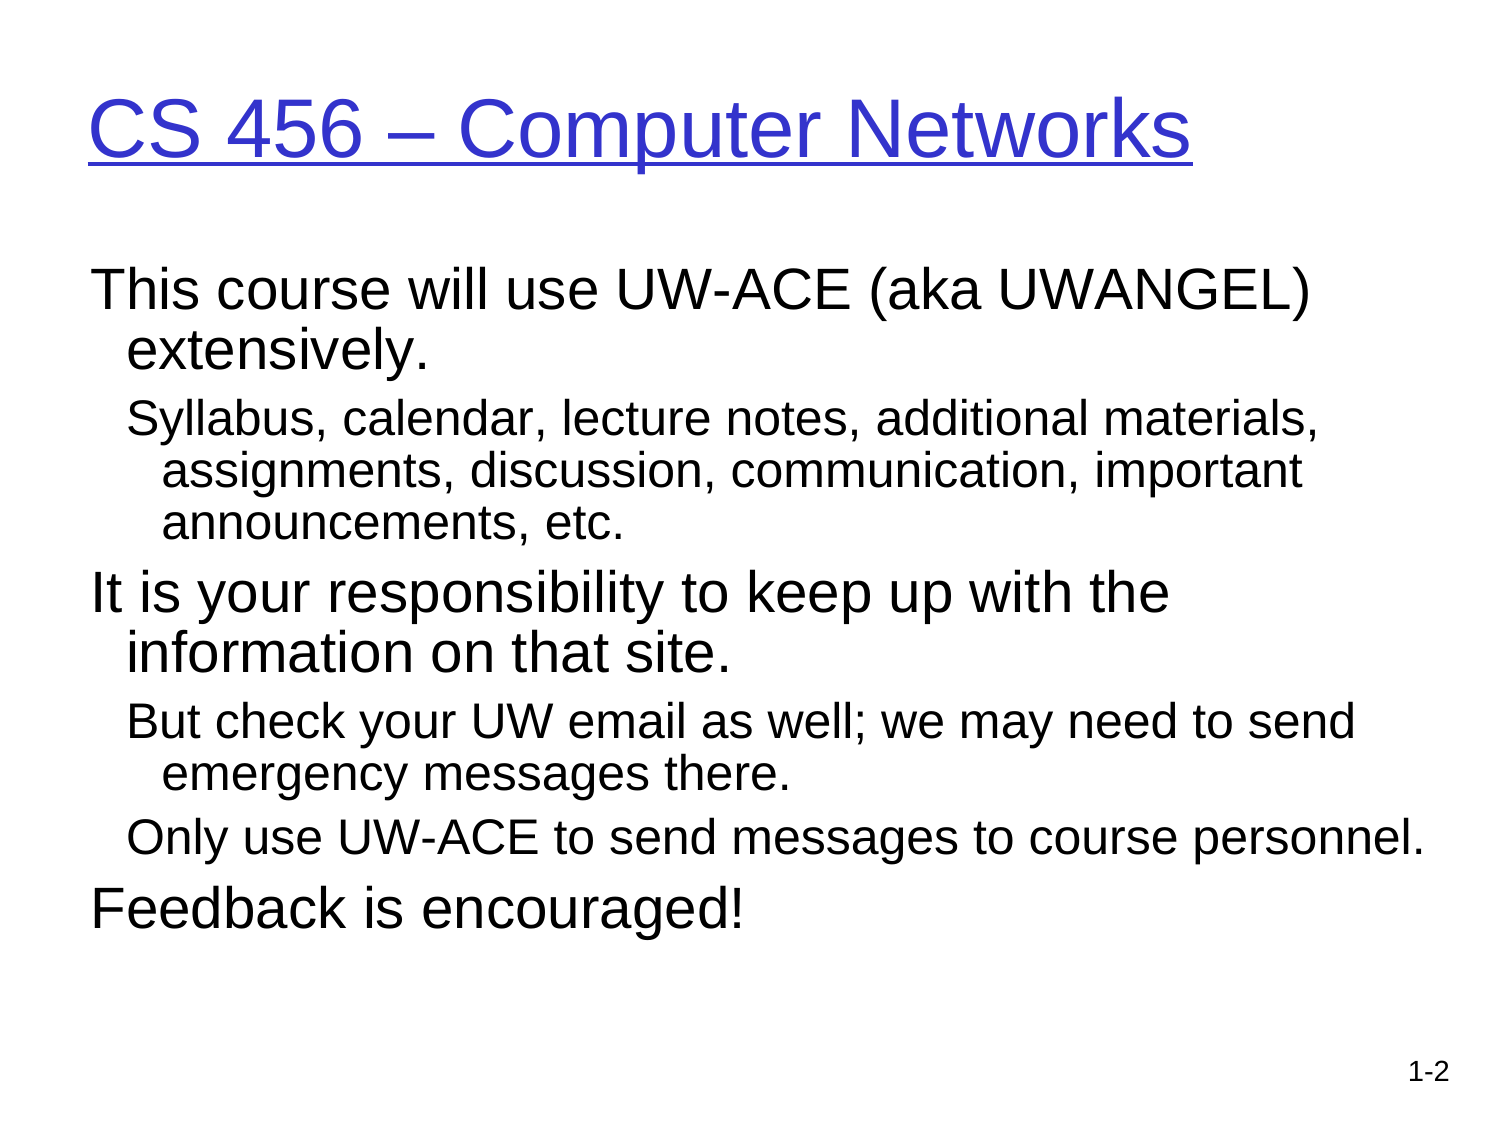

# CS 456 – Computer Networks
This course will use UW-ACE (aka UWANGEL) extensively.
Syllabus, calendar, lecture notes, additional materials, assignments, discussion, communication, important announcements, etc.
It is your responsibility to keep up with the information on that site.
But check your UW email as well; we may need to send emergency messages there.
Only use UW-ACE to send messages to course personnel.
Feedback is encouraged!
2